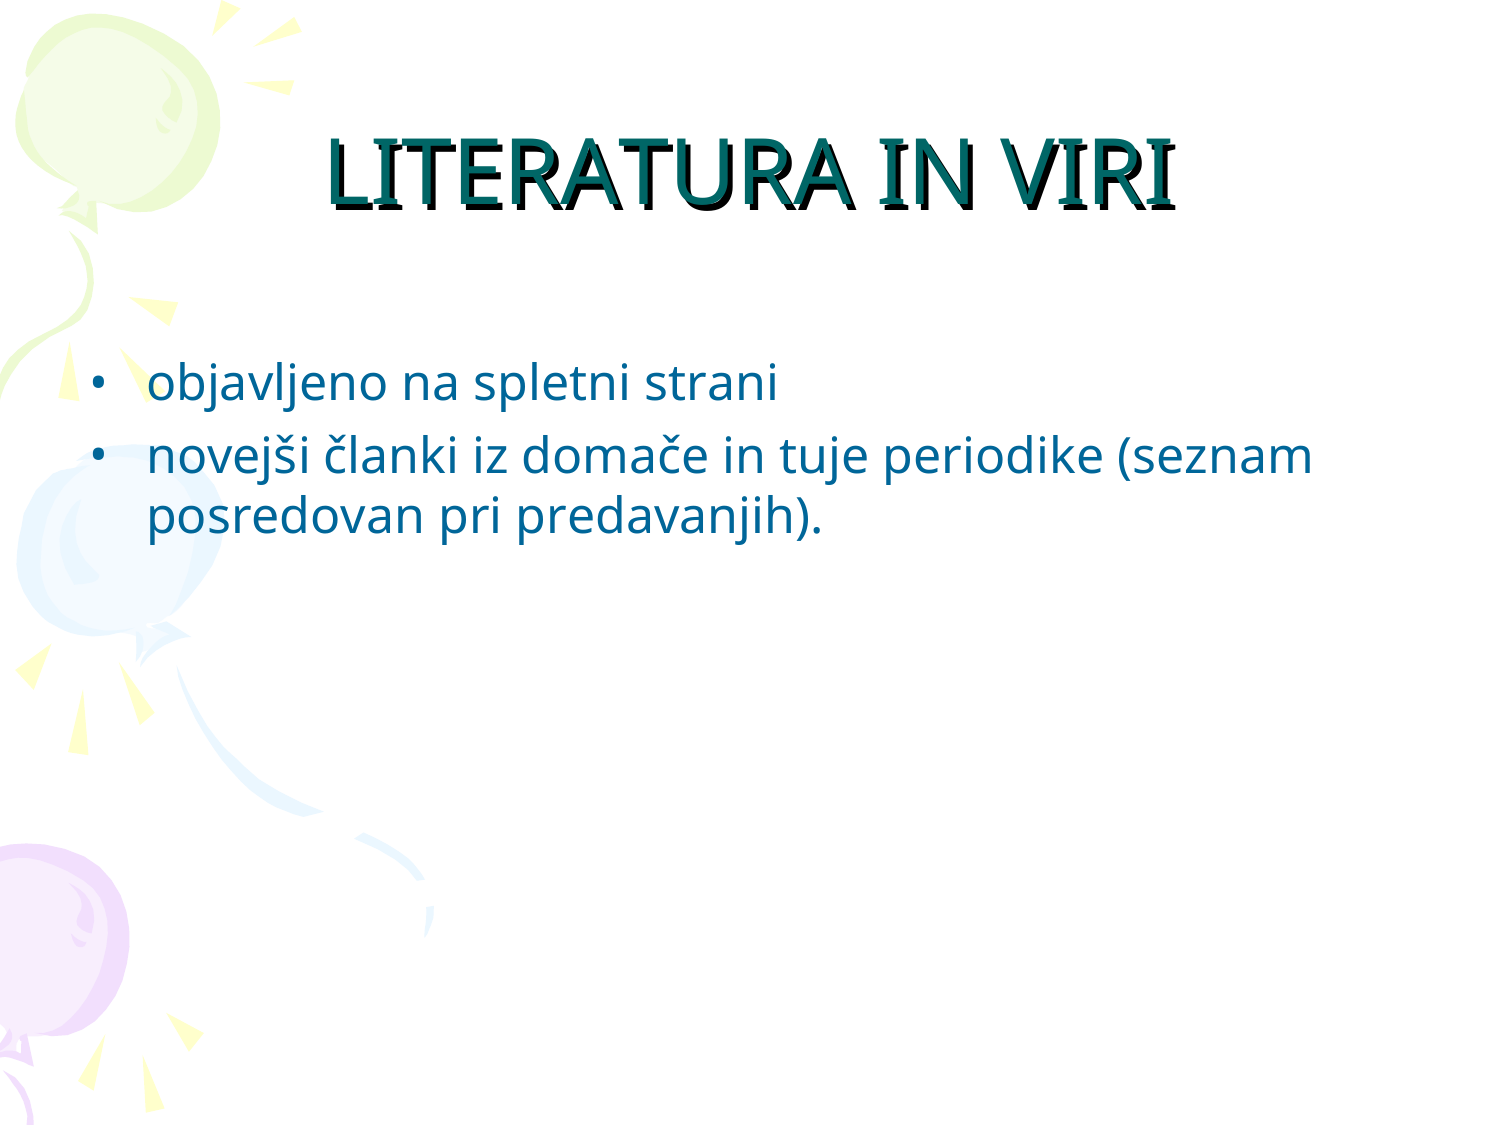

# LITERATURA IN VIRI
objavljeno na spletni strani
novejši članki iz domače in tuje periodike (seznam posredovan pri predavanjih).